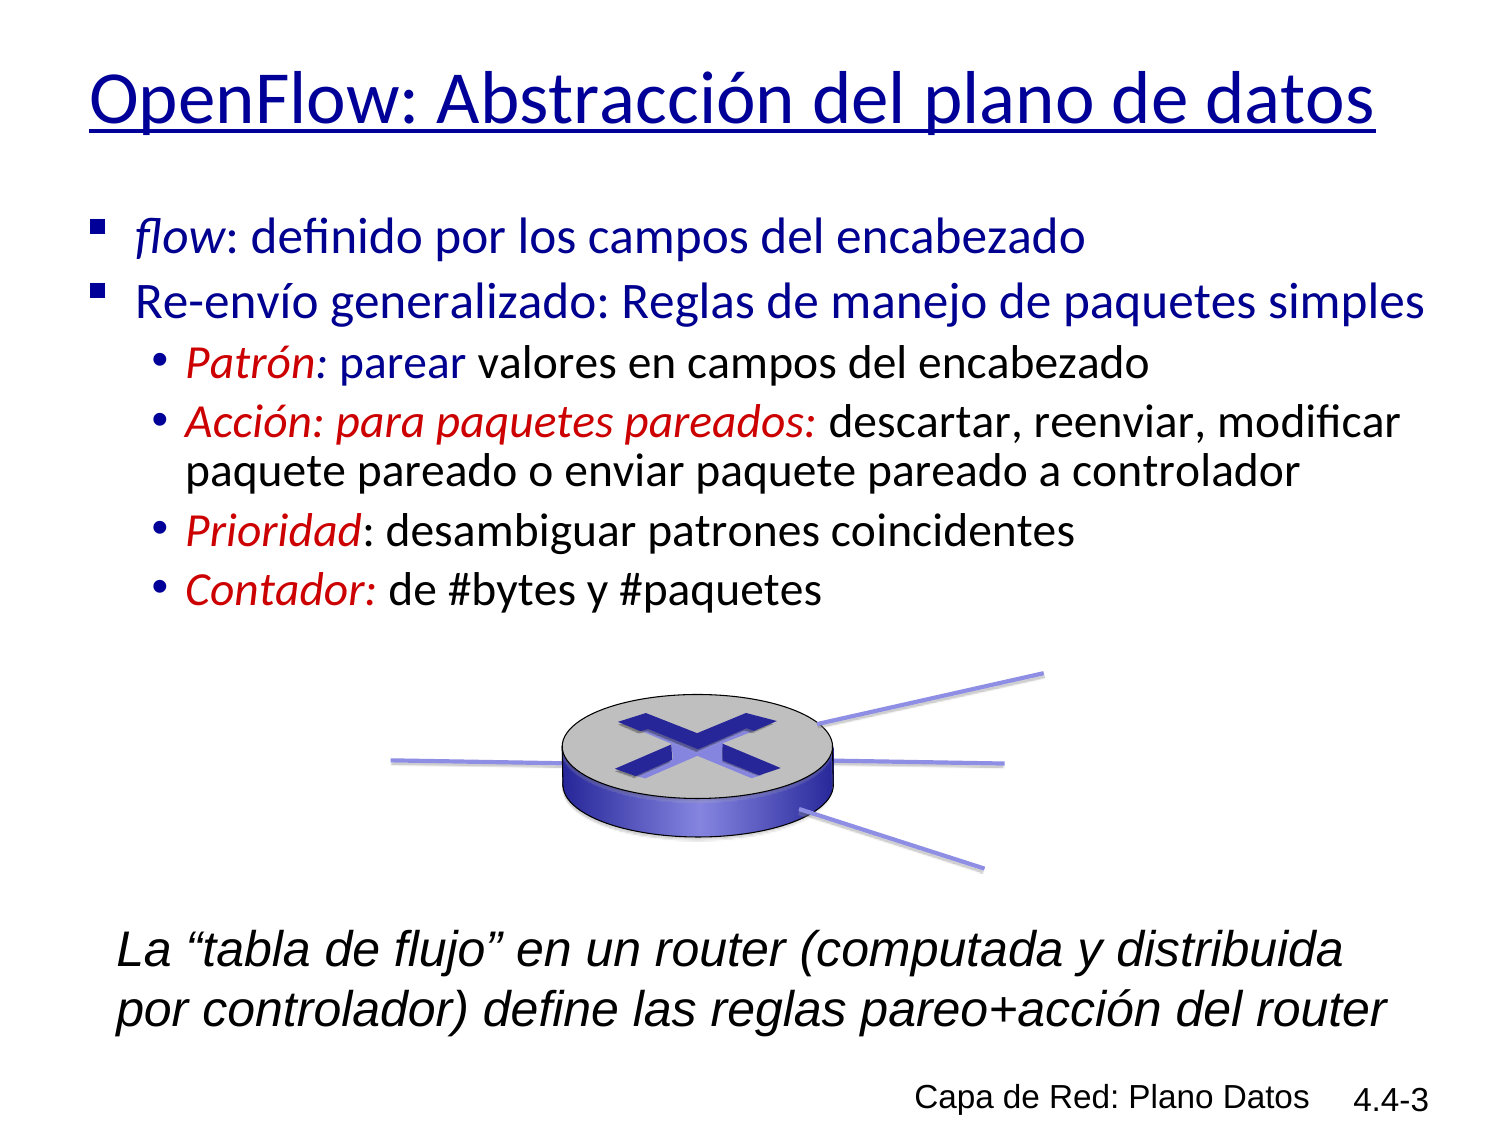

# OpenFlow: Abstracción del plano de datos
flow: definido por los campos del encabezado
Re-envío generalizado: Reglas de manejo de paquetes simples
Patrón: parear valores en campos del encabezado
Acción: para paquetes pareados: descartar, reenviar, modificar paquete pareado o enviar paquete pareado a controlador
Prioridad: desambiguar patrones coincidentes
Contador: de #bytes y #paquetes
La “tabla de flujo” en un router (computada y distribuida por controlador) define las reglas pareo+acción del router
3